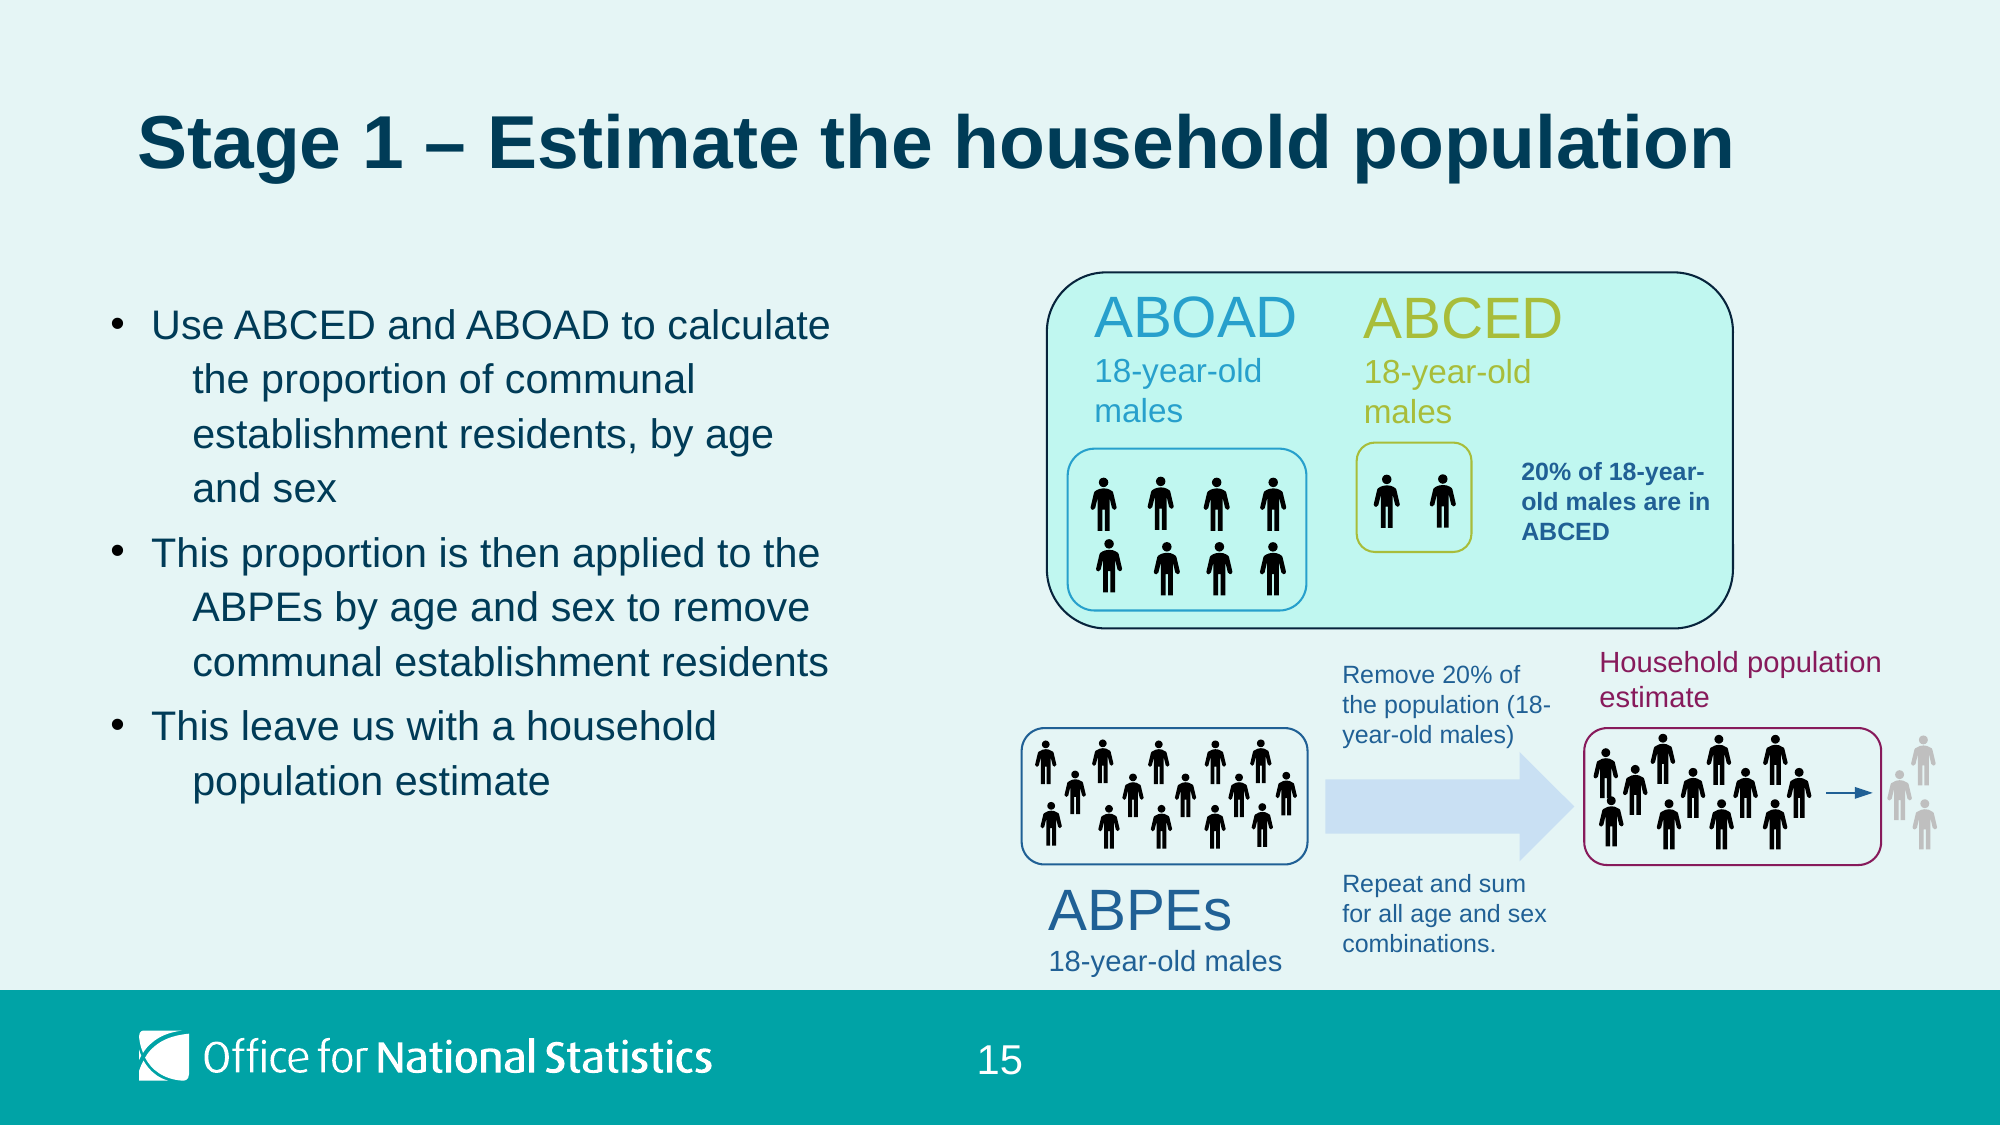

Stage 1 – Estimate the household population
ABOAD
18-year-old males
ABCED
18-year-old males
# Use ABCED and ABOAD to calculate the proportion of communal establishment residents, by age and sex
This proportion is then applied to the ABPEs by age and sex to remove communal establishment residents
This leave us with a household population estimate
20% of 18-year-old males are in ABCED
Household population estimate
Remove 20% of the population (18-year-old males)
Repeat and sum for all age and sex combinations.
ABPEs
18-year-old males